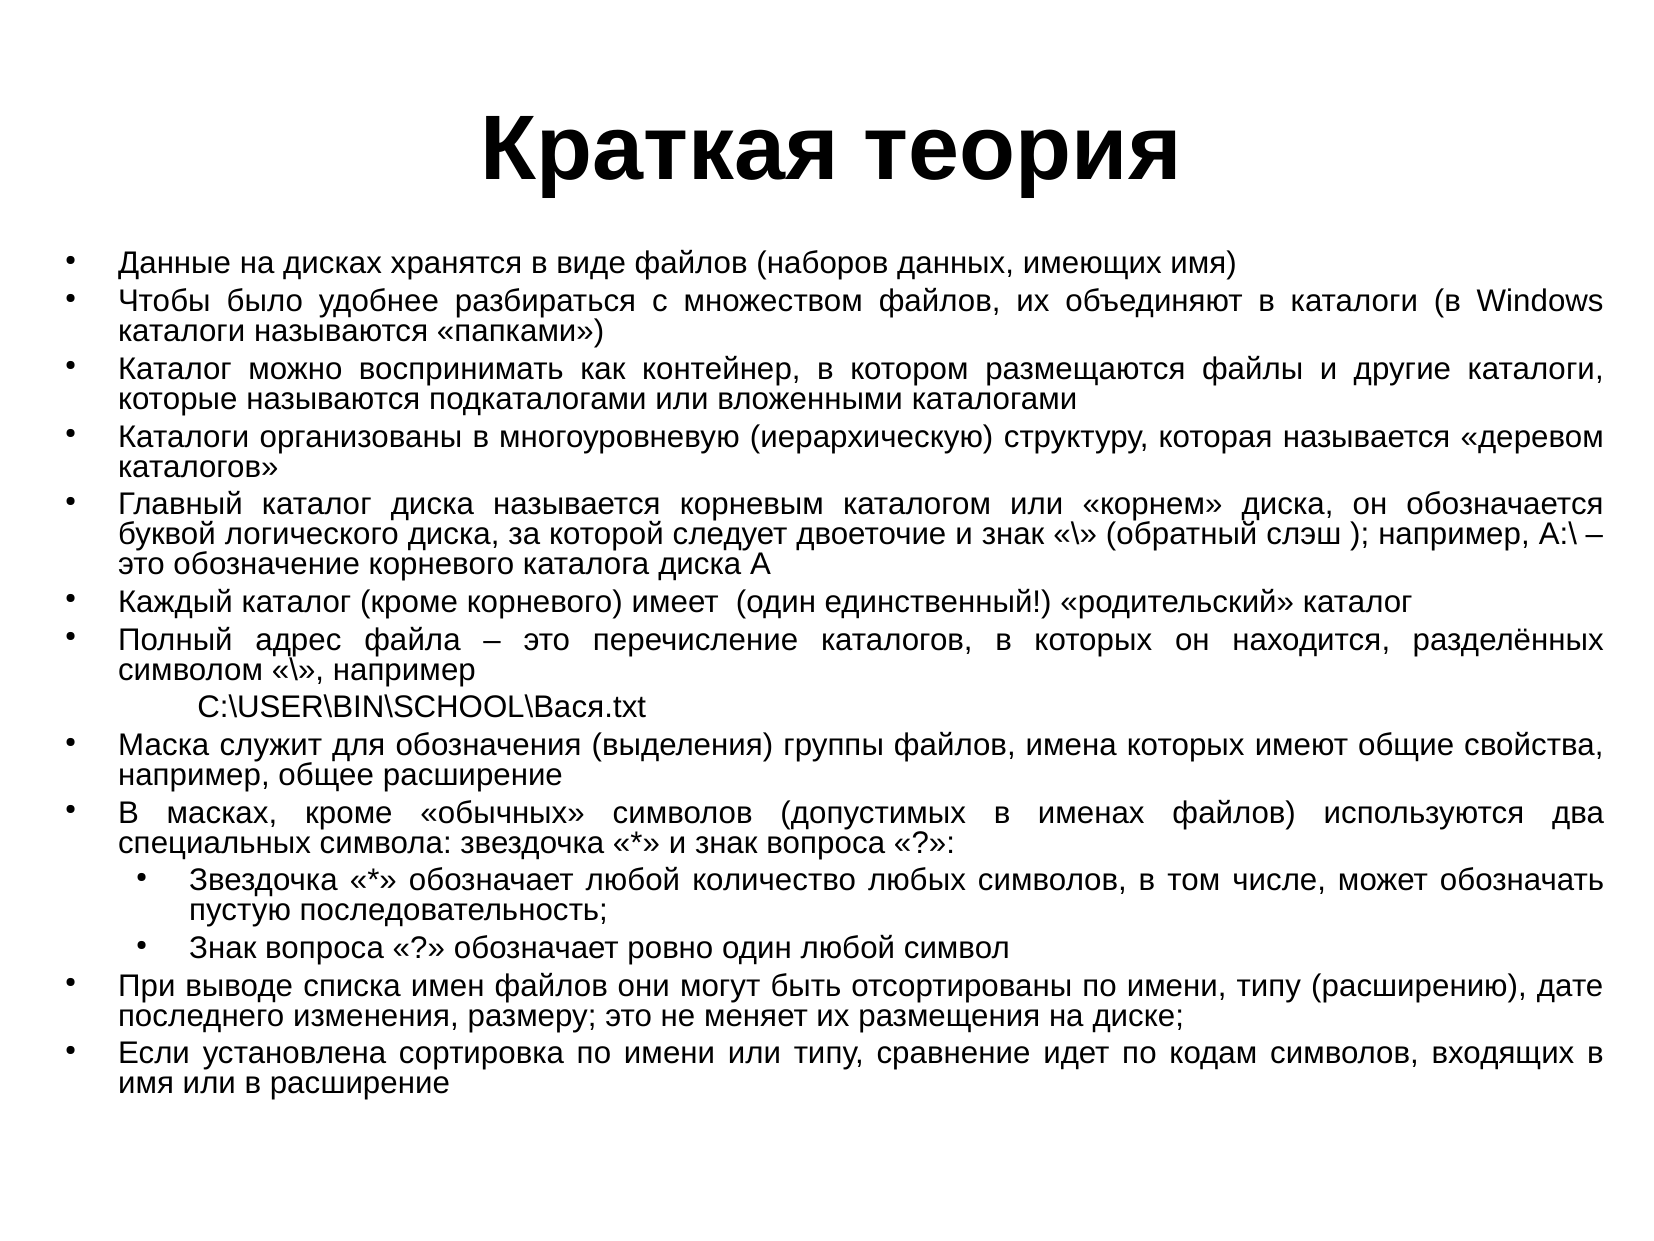

# Краткая теория
Данные на дисках хранятся в виде файлов (наборов данных, имеющих имя)
Чтобы было удобнее разбираться с множеством файлов, их объединяют в каталоги (в Windows каталоги называются «папками»)
Каталог можно воспринимать как контейнер, в котором размещаются файлы и другие каталоги, которые называются подкаталогами или вложенными каталогами
Каталоги организованы в многоуровневую (иерархическую) структуру, которая называется «деревом каталогов»
Главный каталог диска называется корневым каталогом или «корнем» диска, он обозначается буквой логического диска, за которой следует двоеточие и знак «\» (обратный слэш ); например, A:\ – это обозначение корневого каталога диска А
Каждый каталог (кроме корневого) имеет (один единственный!) «родительский» каталог
Полный адрес файла – это перечисление каталогов, в которых он находится, разделённых символом «\», например
 		С:\USER\BIN\SCHOOL\Вася.txt
Маска служит для обозначения (выделения) группы файлов, имена которых имеют общие свойства, например, общее расширение
В масках, кроме «обычных» символов (допустимых в именах файлов) используются два специальных символа: звездочка «*» и знак вопроса «?»:
Звездочка «*» обозначает любой количество любых символов, в том числе, может обозначать пустую последовательность;
Знак вопроса «?» обозначает ровно один любой символ
При выводе списка имен файлов они могут быть отсортированы по имени, типу (расширению), дате последнего изменения, размеру; это не меняет их размещения на диске;
Если установлена сортировка по имени или типу, сравнение идет по кодам символов, входящих в имя или в расширение